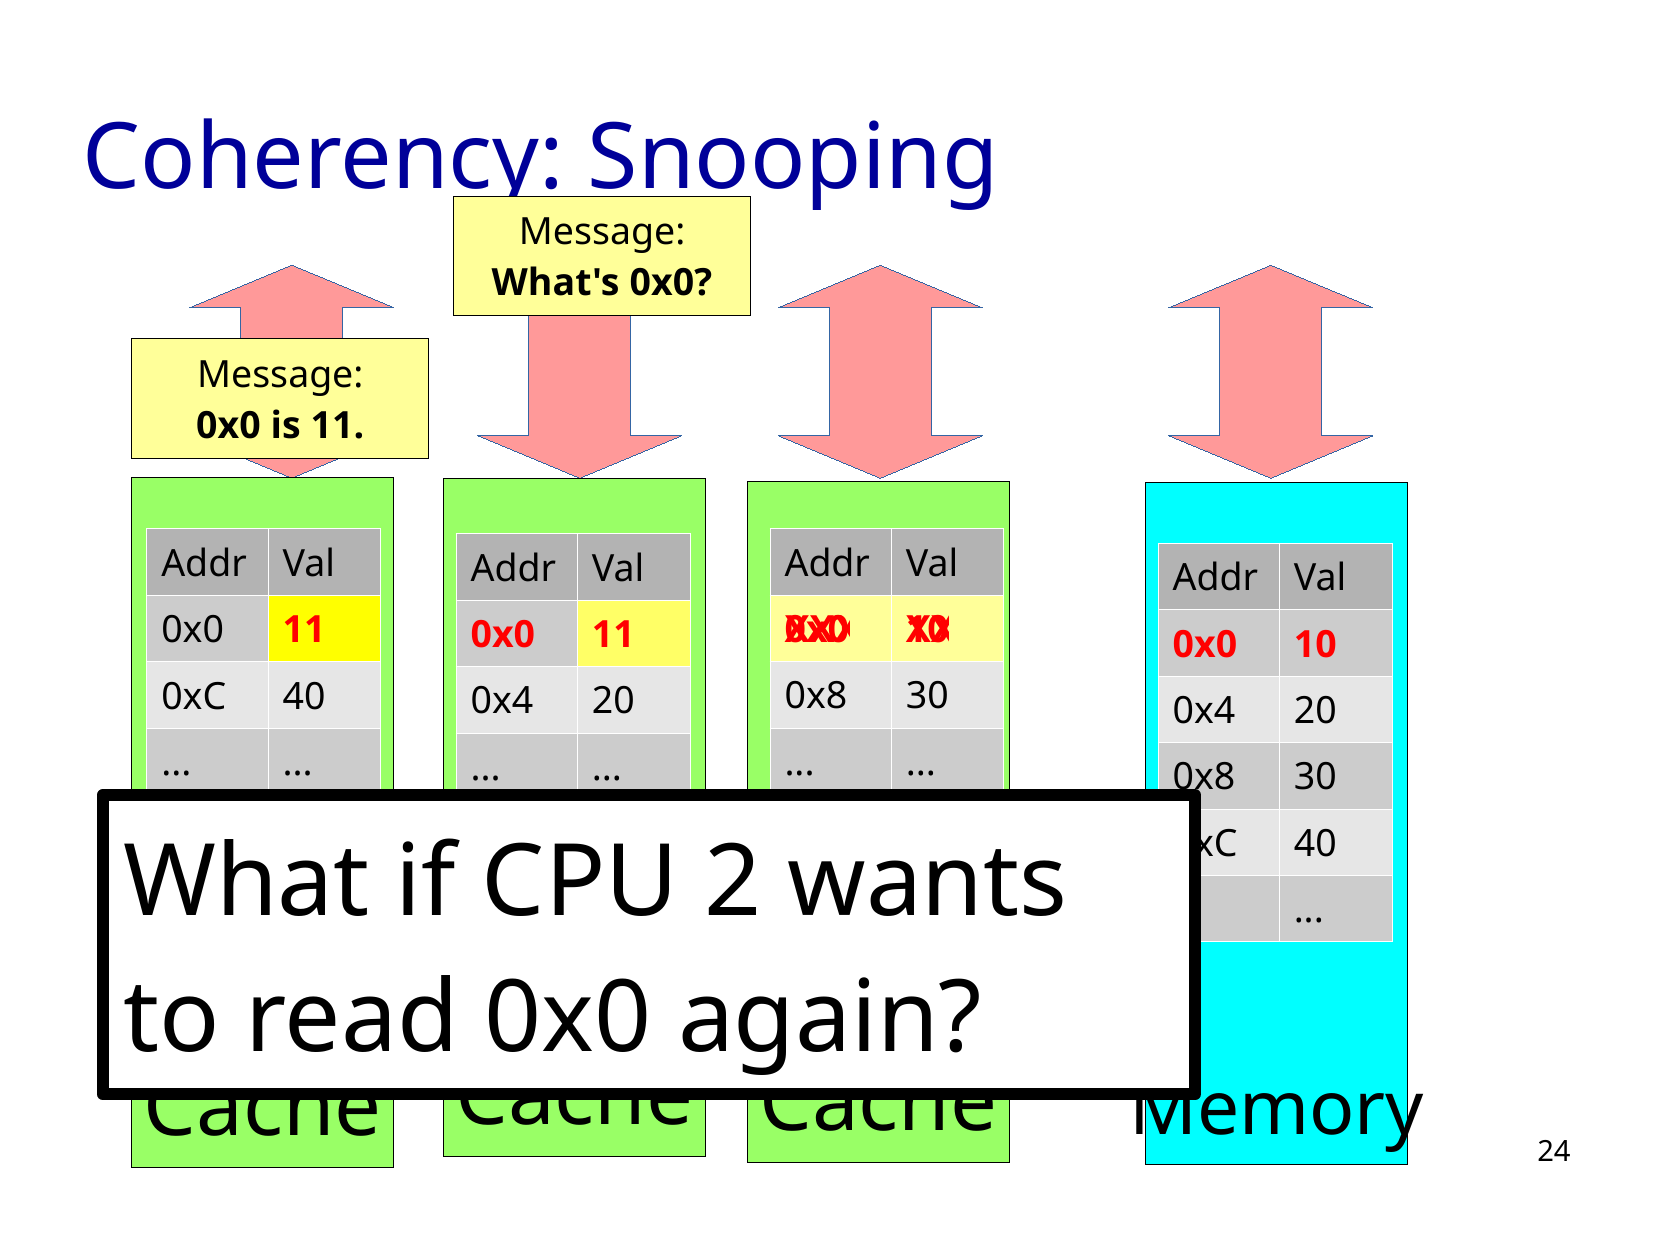

# Coherency: Snooping
Message:
What's 0x0?
Message:
0x0 is 11.
Cache
Cache
Cache
Memory
| Addr | Val |
| --- | --- |
| 0x0 | 10 |
| 0x8 | 30 |
| ... | ... |
| Addr | Val |
| --- | --- |
| 0x0 | 11 |
| 0xC | 40 |
| ... | ... |
| Addr | Val |
| --- | --- |
| 0x0 | 11 |
| 0x4 | 20 |
| ... | ... |
| Addr | Val |
| --- | --- |
| 0x0 | 10 |
| 0x4 | 20 |
| 0x8 | 30 |
| 0xC | 40 |
| ... | ... |
What if CPU 2 wants to read 0x0 again?
24